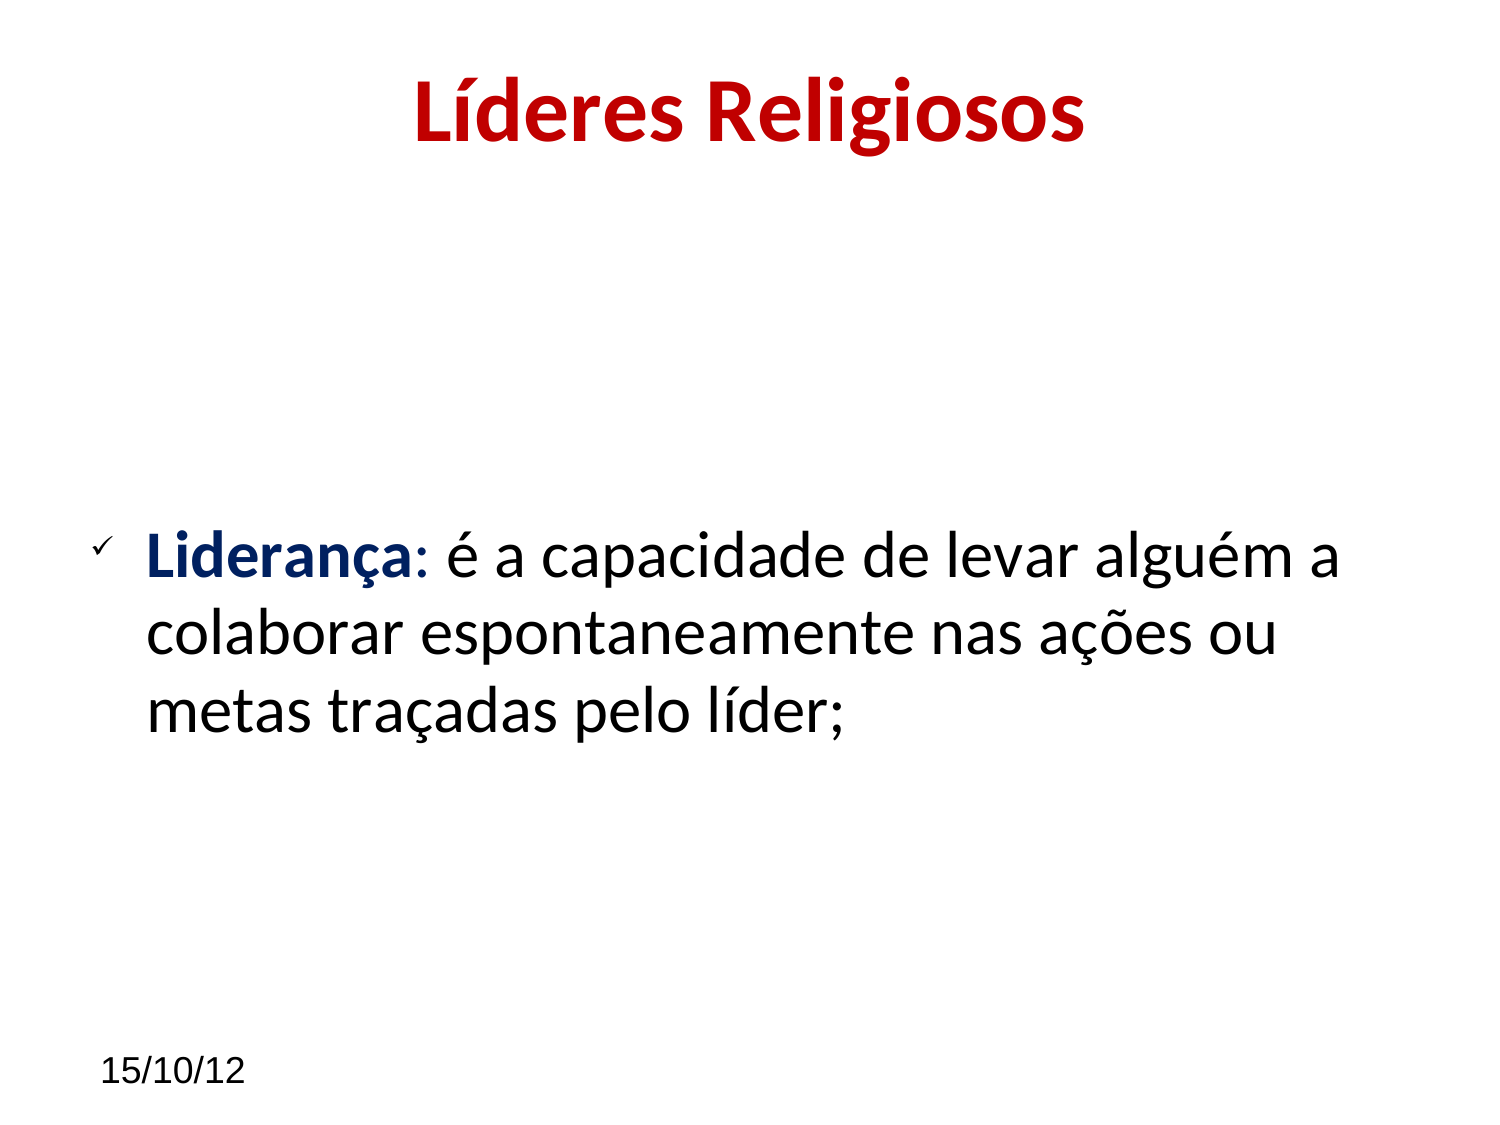

# Líderes Religiosos
Liderança: é a capacidade de levar alguém a colaborar espontaneamente nas ações ou metas traçadas pelo líder;